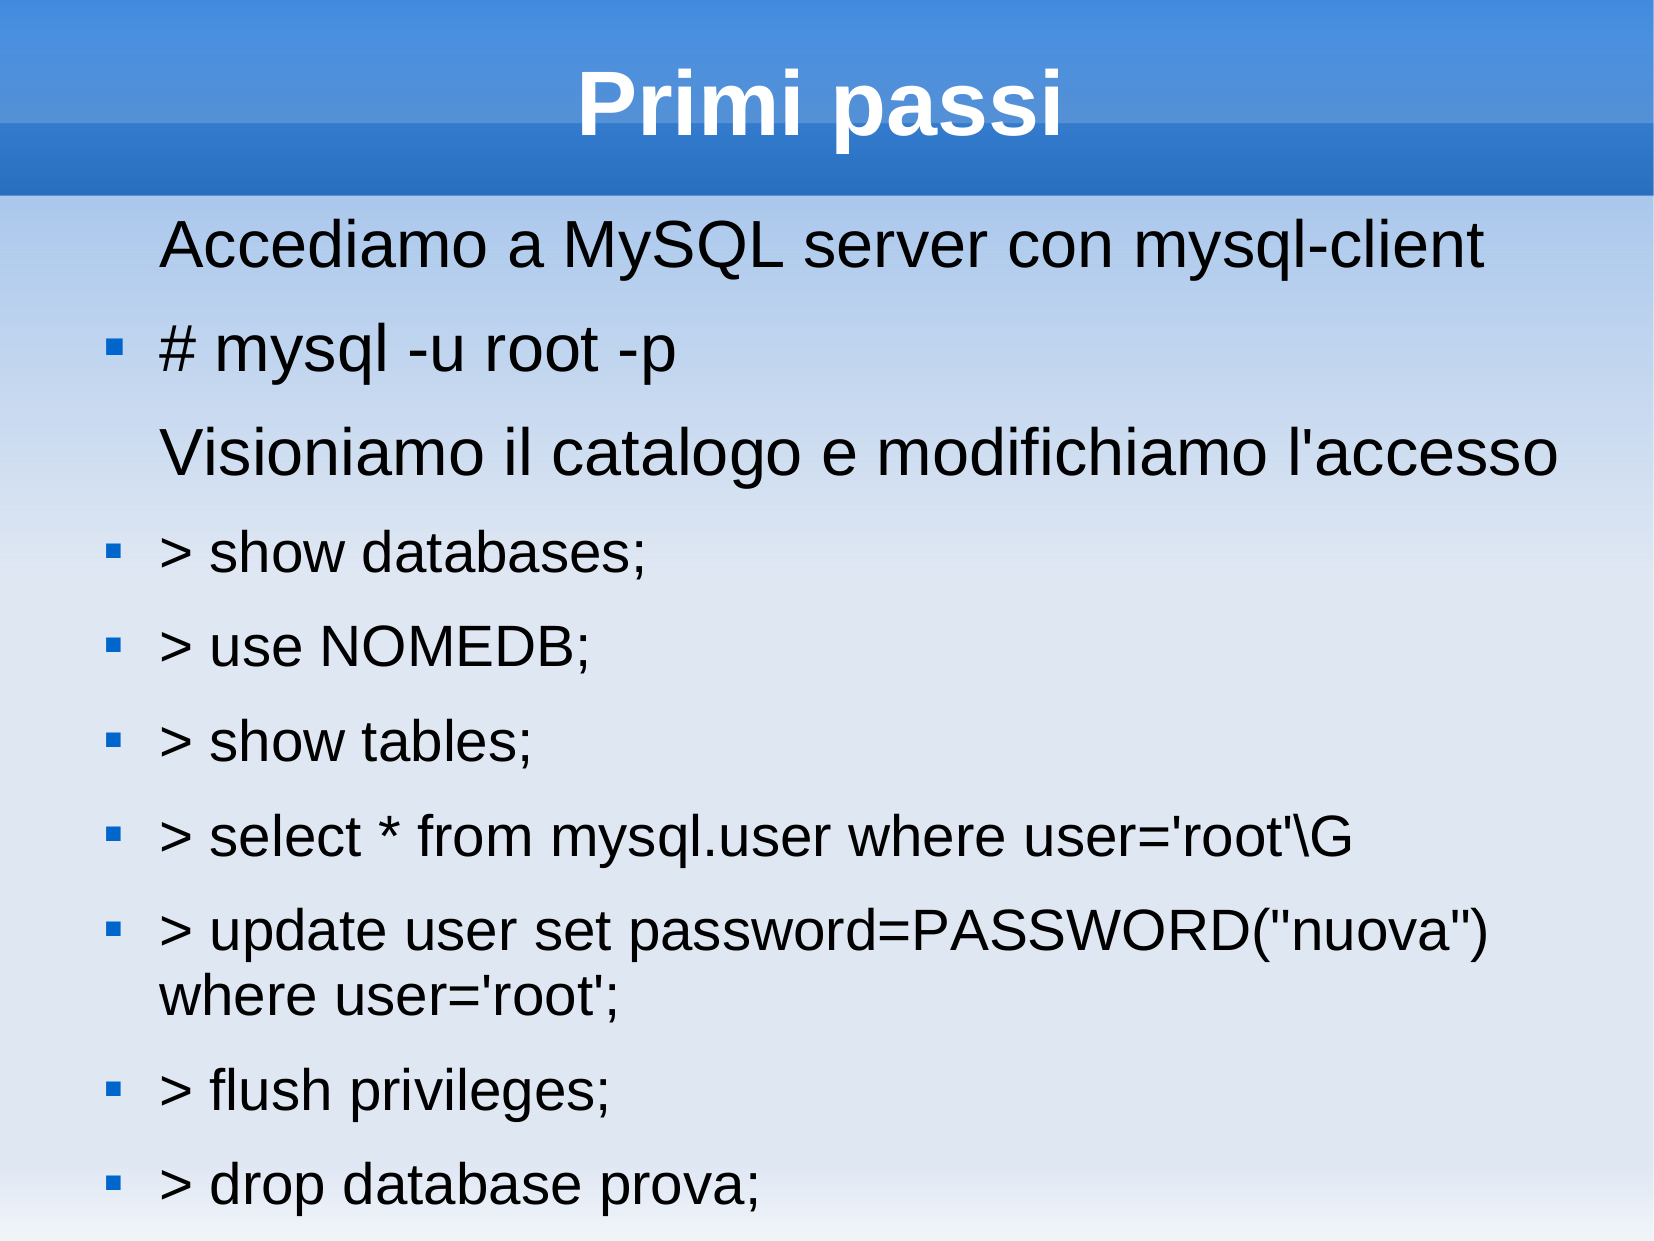

# Primi passi
Accediamo a MySQL server con mysql-client
# mysql -u root -p
Visioniamo il catalogo e modifichiamo l'accesso
> show databases;
> use NOMEDB;
> show tables;
> select * from mysql.user where user='root'\G
> update user set password=PASSWORD("nuova") where user='root';
> flush privileges;
> drop database prova;